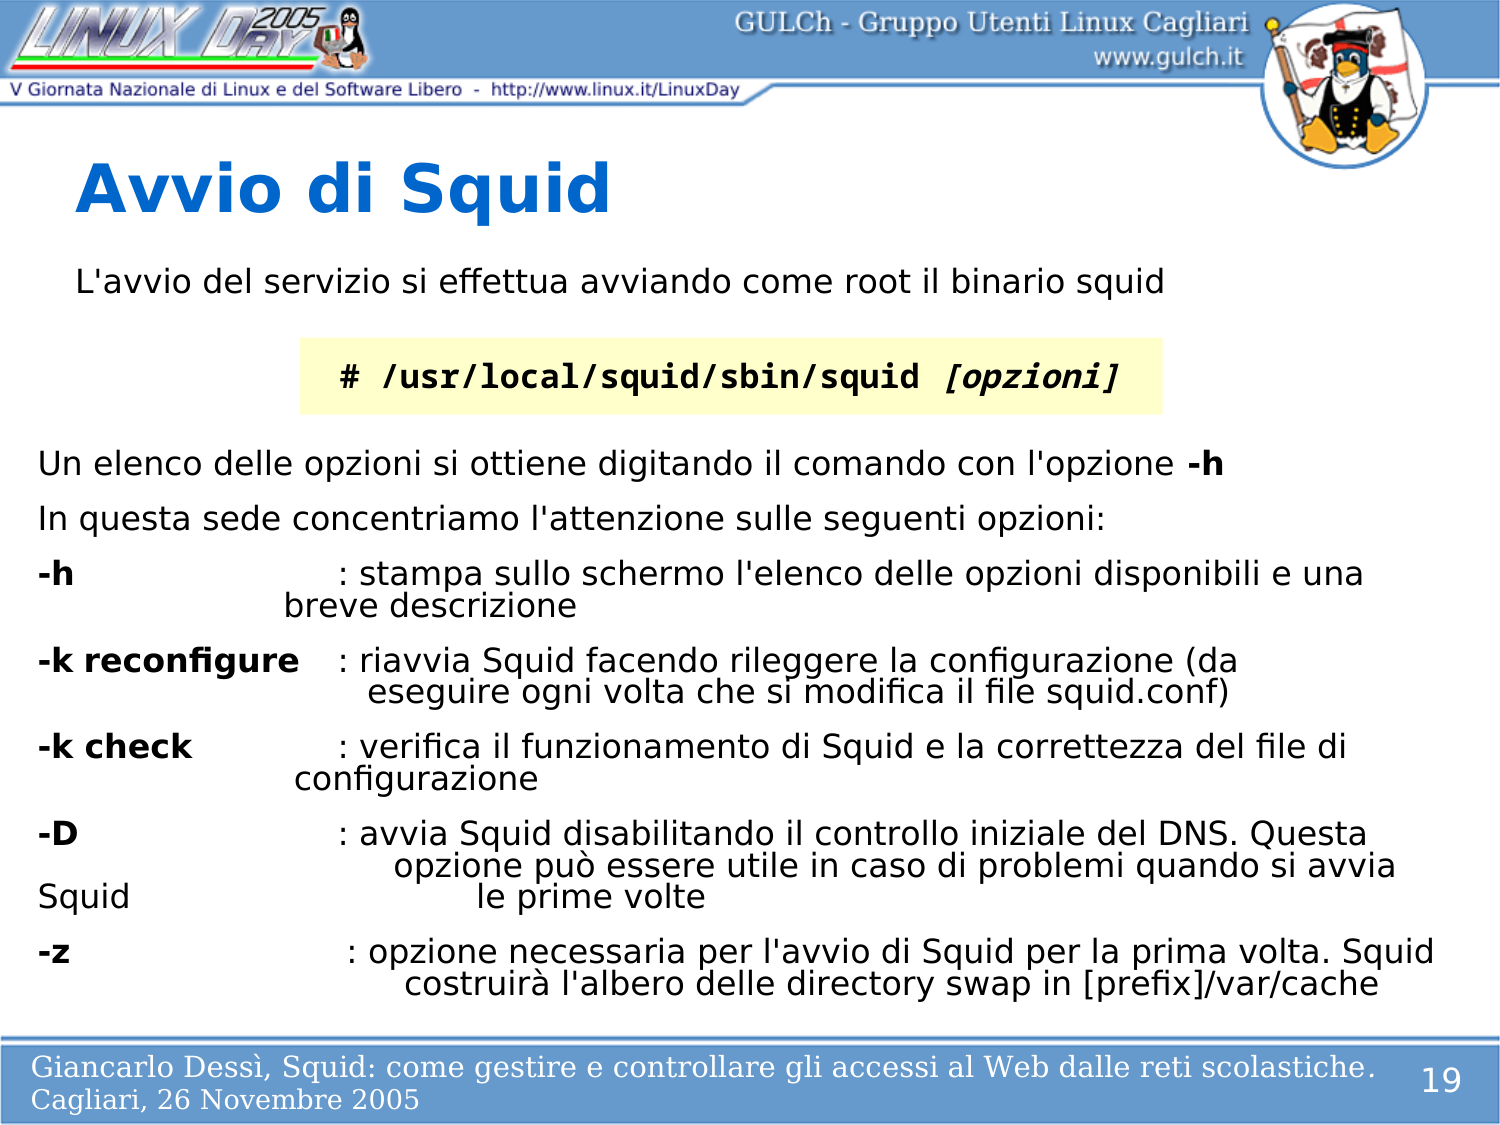

Avvio di Squid
L'avvio del servizio si effettua avviando come root il binario squid
 # /usr/local/squid/sbin/squid [opzioni]
Un elenco delle opzioni si ottiene digitando il comando con l'opzione -h
In questa sede concentriamo l'attenzione sulle seguenti opzioni:
-h 			 	: stampa sullo schermo l'elenco delle opzioni disponibili e una 					 breve descrizione
-k reconfigure 	: riavvia Squid facendo rileggere la configurazione (da 	 				 eseguire ogni volta che si modifica il file squid.conf)
-k check		: verifica il funzionamento di Squid e la correttezza del file di 					 configurazione
-D				: avvia Squid disabilitando il controllo iniziale del DNS. Questa opzione può essere utile in caso di problemi quando si avvia Squid le prime volte
-z : opzione necessaria per l'avvio di Squid per la prima volta. Squid costruirà l'albero delle directory swap in [prefix]/var/cache